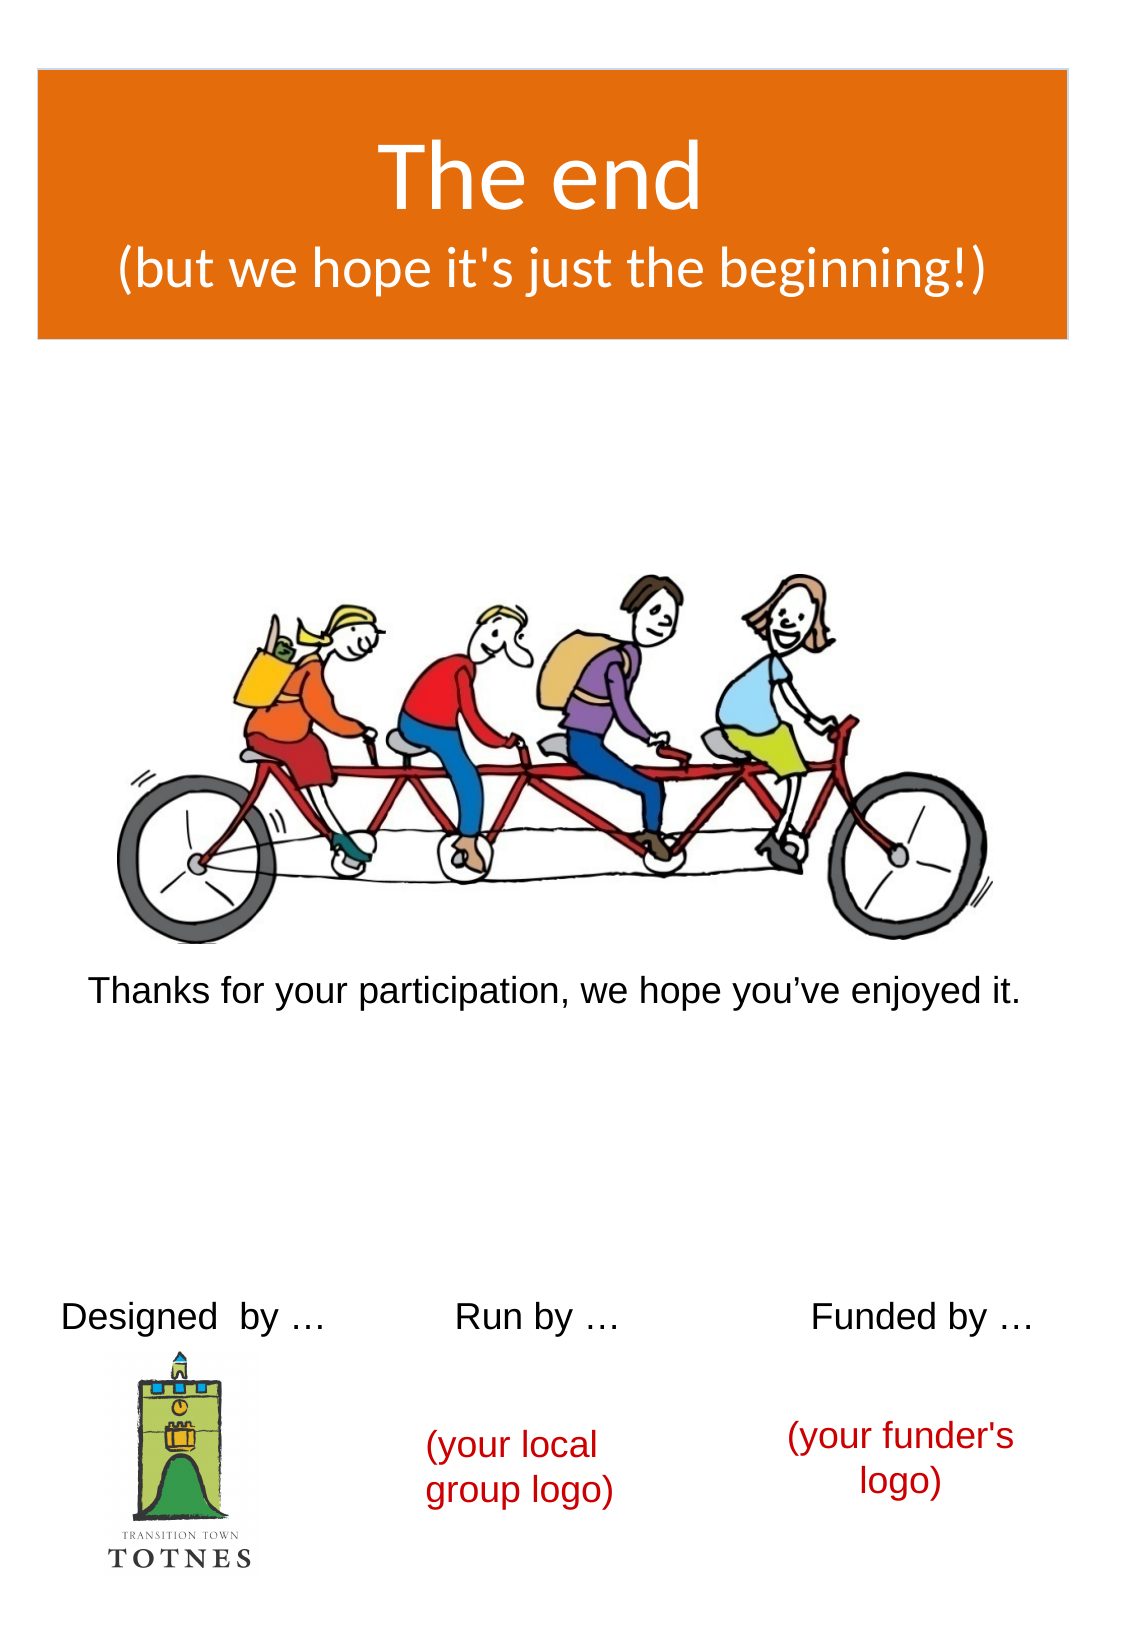

# The end (but we hope it's just the beginning!)
Thanks for your participation, we hope you’ve enjoyed it.
Designed by …	 Run by …		Funded by …
(your funder's logo)
(your local group logo)